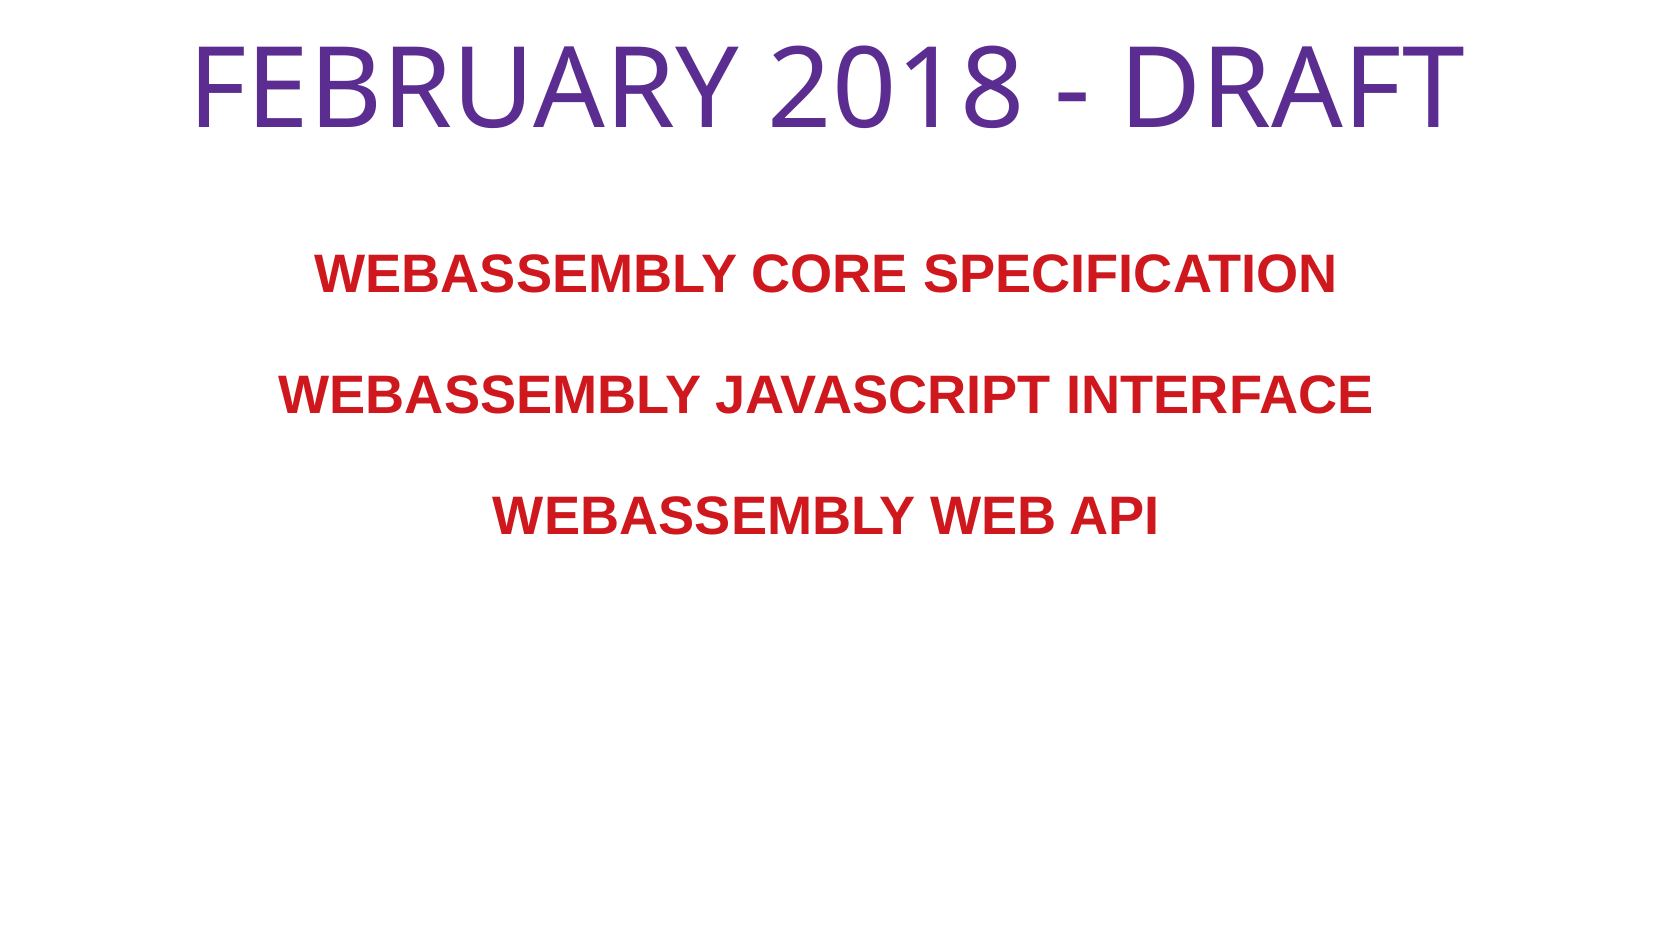

# FEBRUARY 2018 - DRAFT
WEBASSEMBLY CORE SPECIFICATION
WEBASSEMBLY JAVASCRIPT INTERFACE
WEBASSEMBLY WEB API